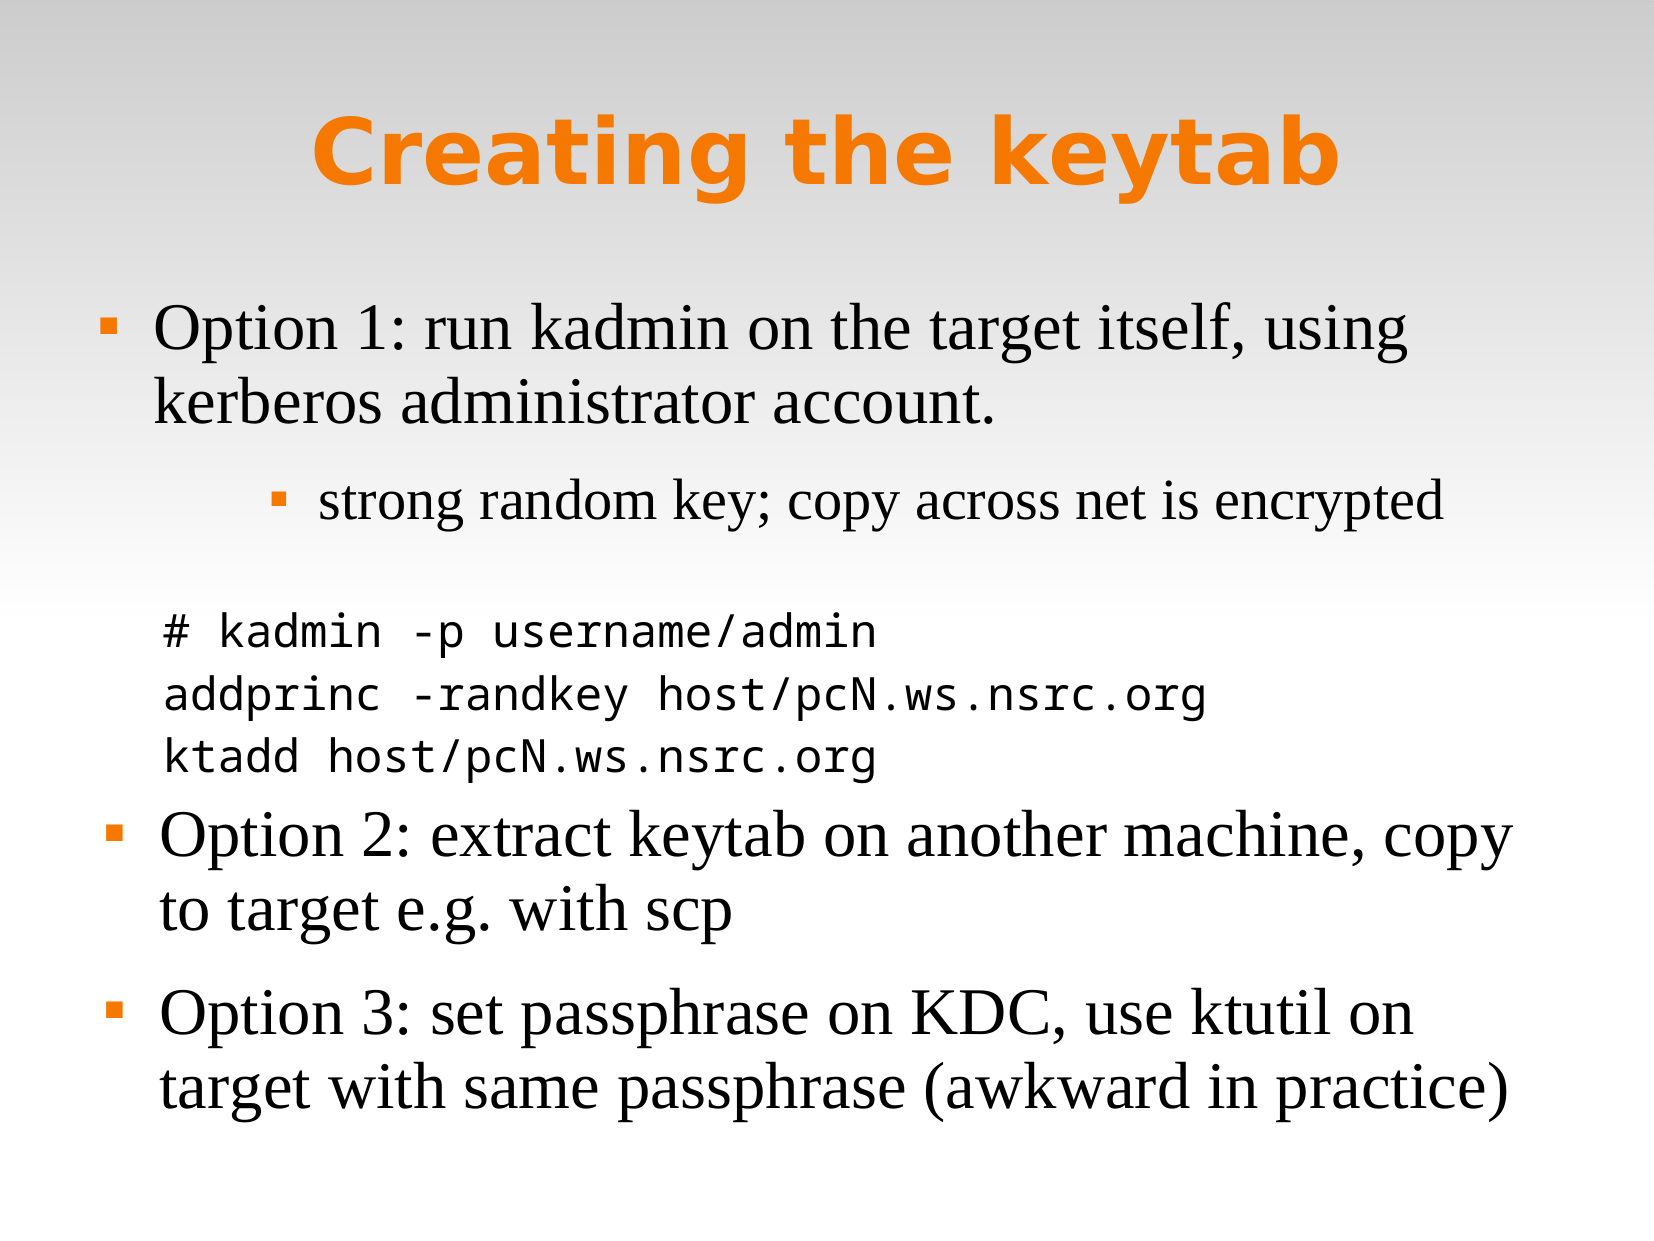

# Creating the keytab
Option 1: run kadmin on the target itself, using kerberos administrator account.
strong random key; copy across net is encrypted
# kadmin -p username/admin
addprinc -randkey host/pcN.ws.nsrc.org
ktadd host/pcN.ws.nsrc.org
Option 2: extract keytab on another machine, copy to target e.g. with scp
Option 3: set passphrase on KDC, use ktutil on target with same passphrase (awkward in practice)